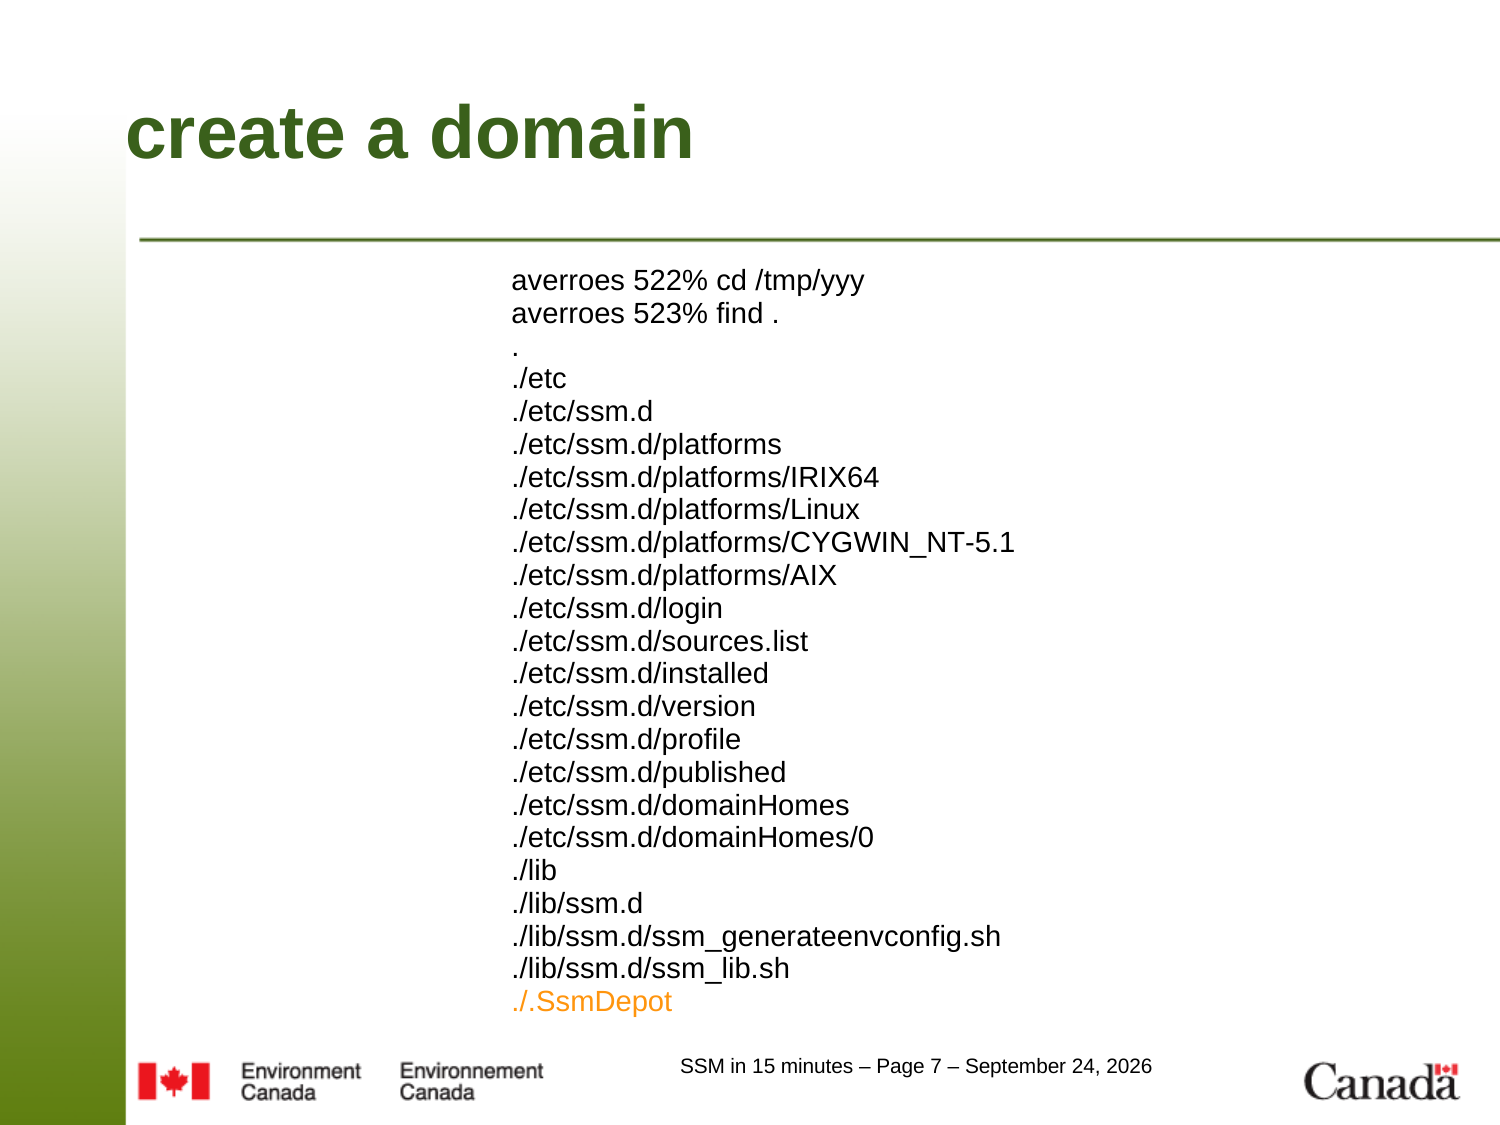

# create a domain
averroes 522% cd /tmp/yyy
averroes 523% find .
.
./etc
./etc/ssm.d
./etc/ssm.d/platforms
./etc/ssm.d/platforms/IRIX64
./etc/ssm.d/platforms/Linux
./etc/ssm.d/platforms/CYGWIN_NT-5.1
./etc/ssm.d/platforms/AIX
./etc/ssm.d/login
./etc/ssm.d/sources.list
./etc/ssm.d/installed
./etc/ssm.d/version
./etc/ssm.d/profile
./etc/ssm.d/published
./etc/ssm.d/domainHomes
./etc/ssm.d/domainHomes/0
./lib
./lib/ssm.d
./lib/ssm.d/ssm_generateenvconfig.sh
./lib/ssm.d/ssm_lib.sh
./.SsmDepot